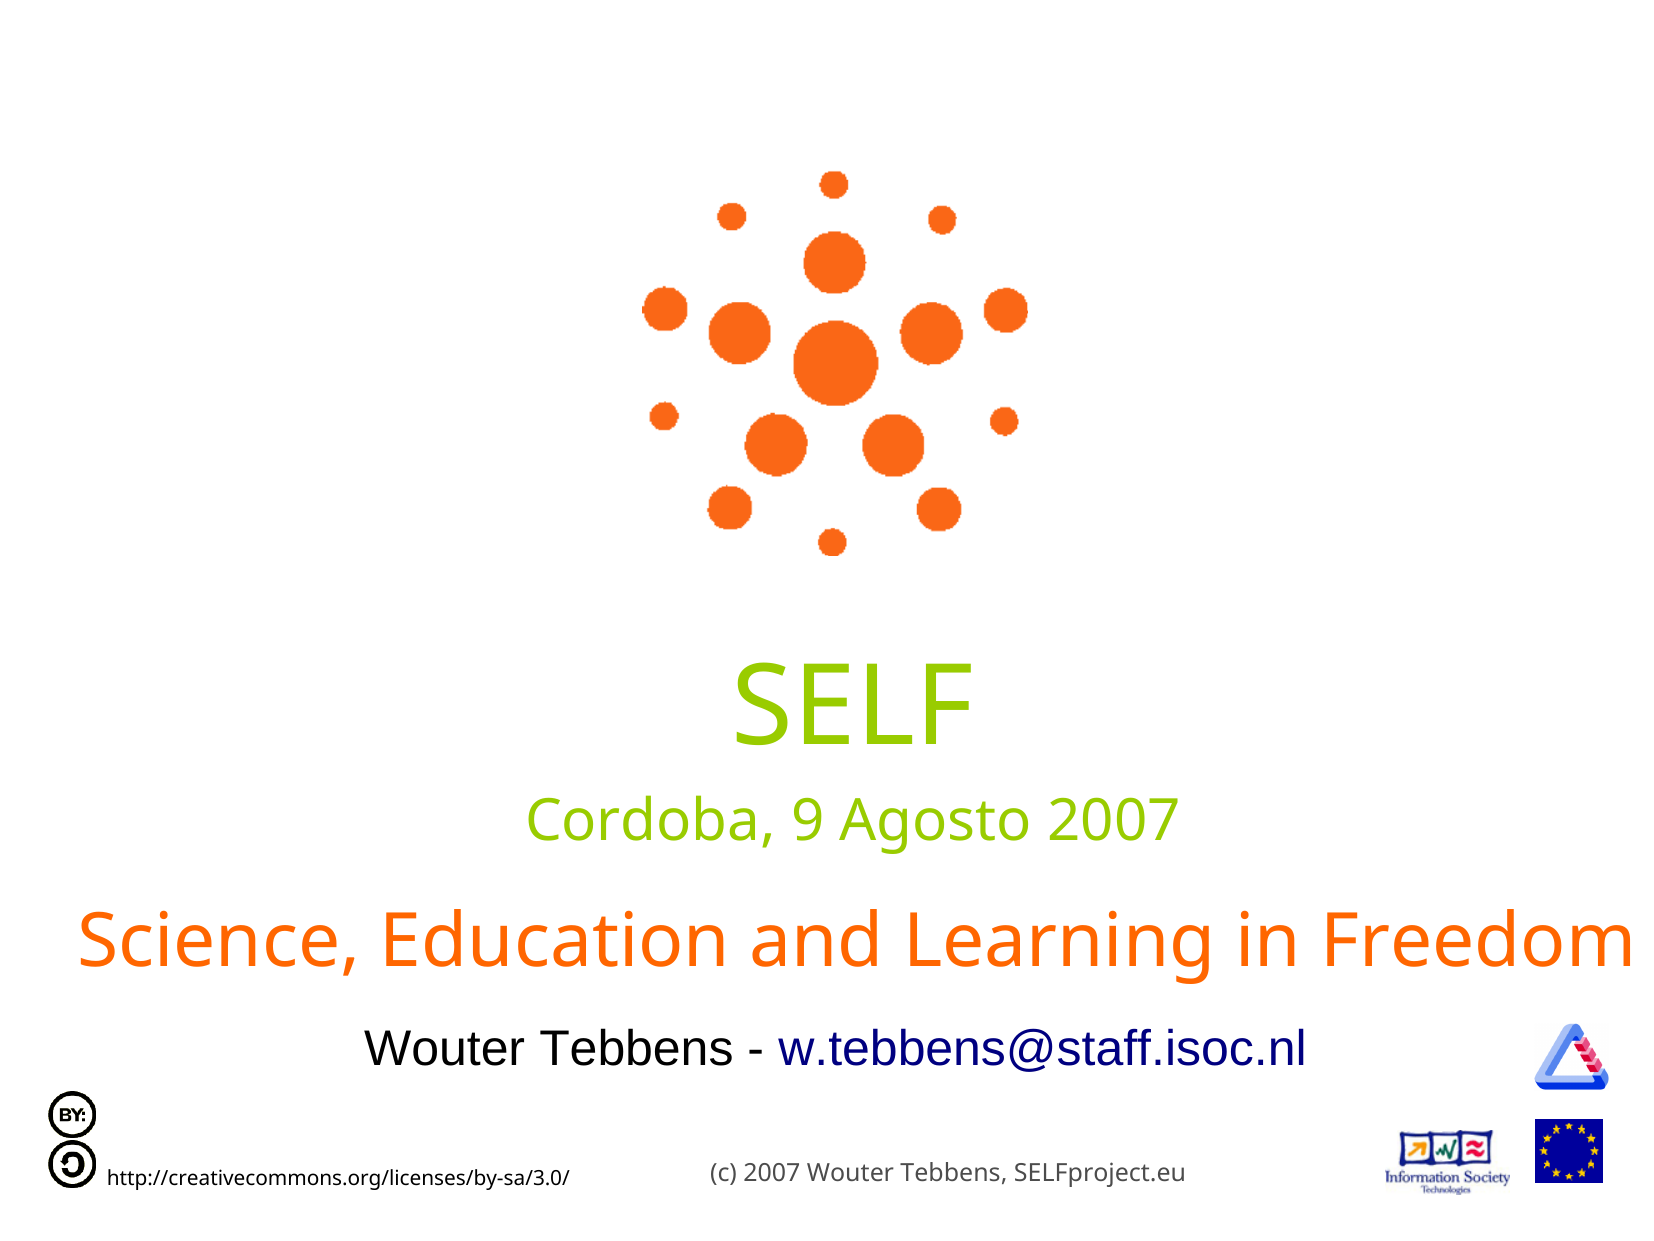

SELF
Cordoba, 9 Agosto 2007
Science, Education and Learning in Freedom
Wouter Tebbens - w.tebbens@staff.isoc.nl